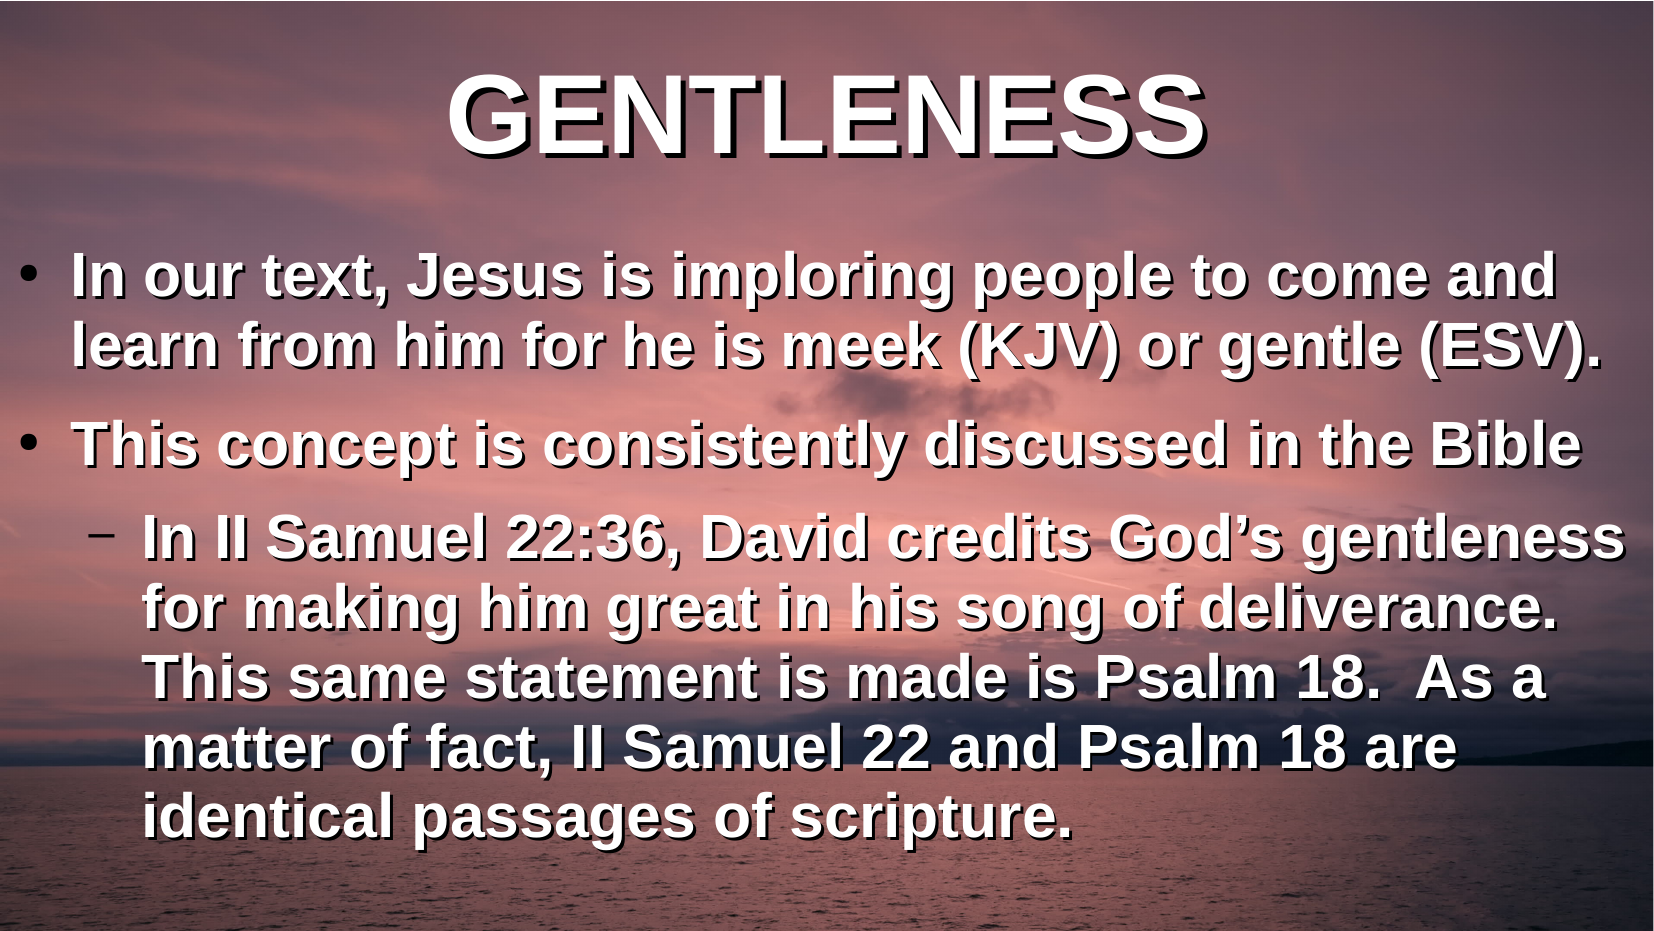

# GENTLENESS
In our text, Jesus is imploring people to come and learn from him for he is meek (KJV) or gentle (ESV).
This concept is consistently discussed in the Bible
In II Samuel 22:36, David credits God’s gentleness for making him great in his song of deliverance. This same statement is made is Psalm 18. As a matter of fact, II Samuel 22 and Psalm 18 are identical passages of scripture.